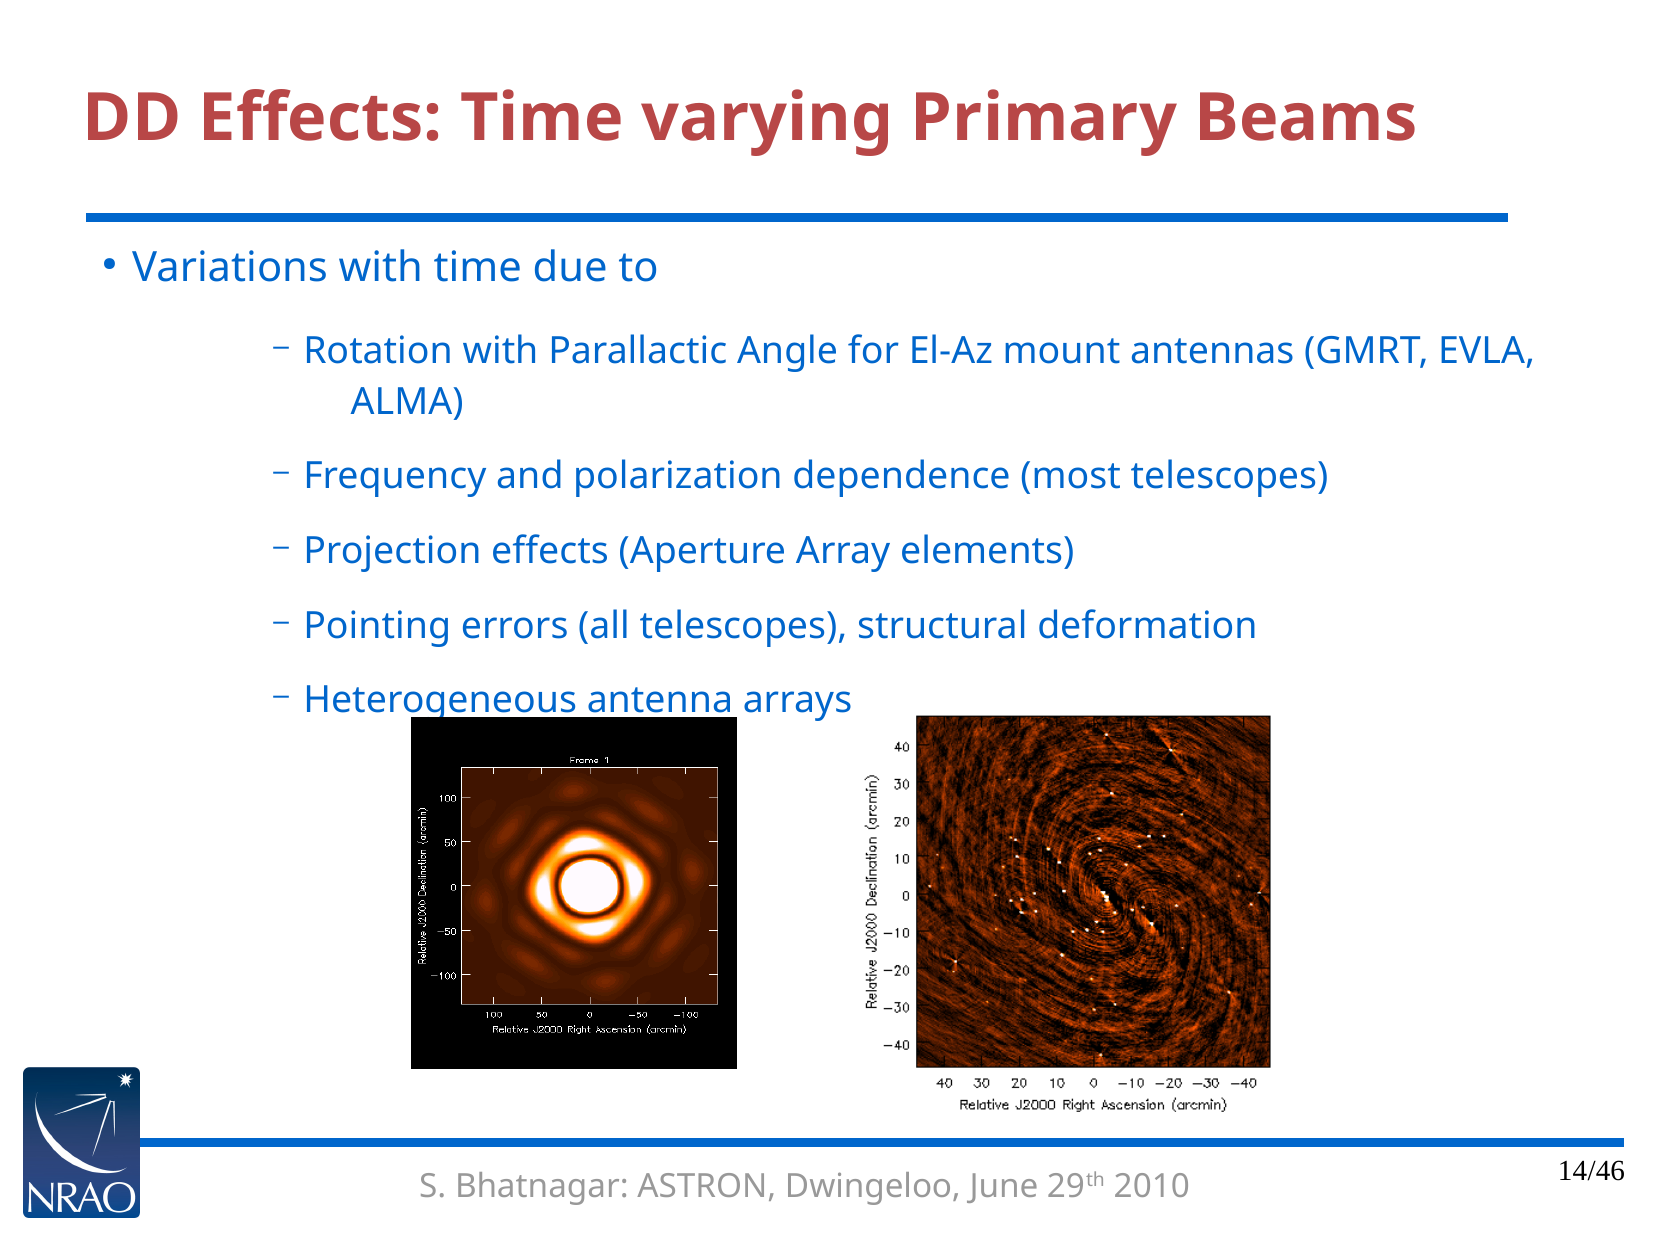

DD Effects: Time varying Primary Beams
# Variations with time due to
Rotation with Parallactic Angle for El-Az mount antennas (GMRT, EVLA, ALMA)
Frequency and polarization dependence (most telescopes)
Projection effects (Aperture Array elements)
Pointing errors (all telescopes), structural deformation
Heterogeneous antenna arrays
14
 PB rotation for El-Az mount antennas
 Time varying antenna pointing errors
 Antenna deformation
 Projection on the sky for AA